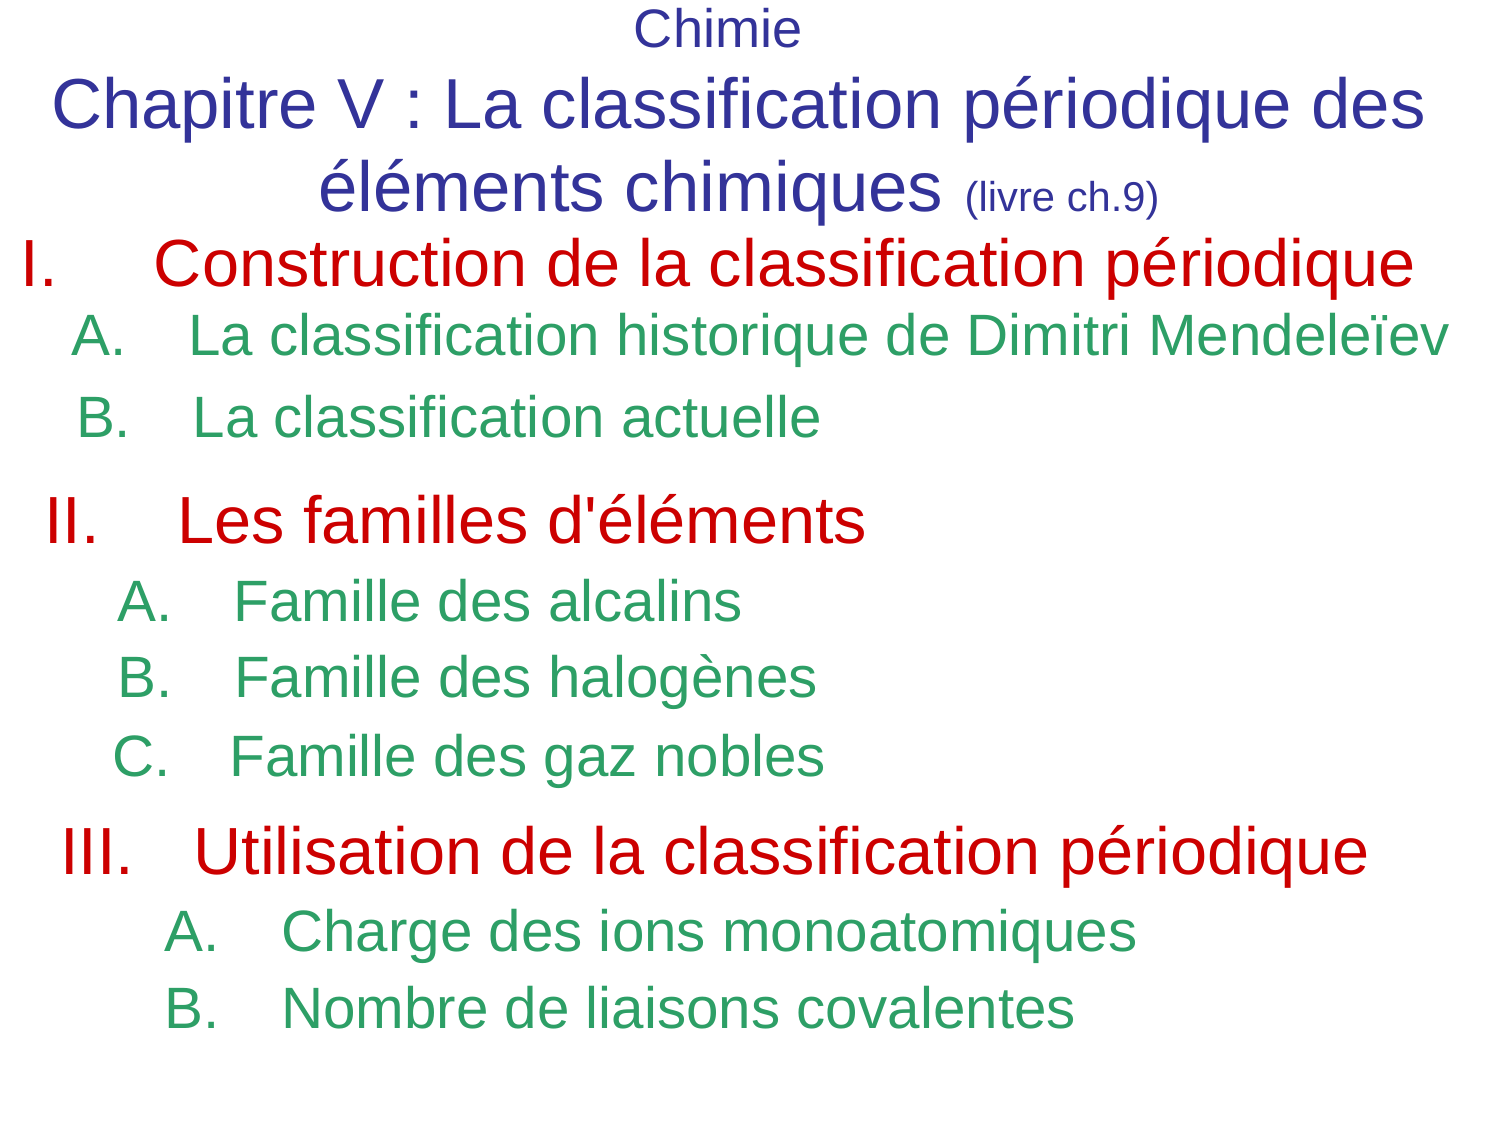

# Chimie Chapitre V : La classification périodique des éléments chimiques (livre ch.9)
I.	Construction de la classification périodique
A.	La classification historique de Dimitri Mendeleïev
B.	La classification actuelle
II.	Les familles d'éléments
A.	Famille des alcalins
B.	Famille des halogènes
C.	Famille des gaz nobles
III.	Utilisation de la classification périodique
A.	Charge des ions monoatomiques
B.	Nombre de liaisons covalentes